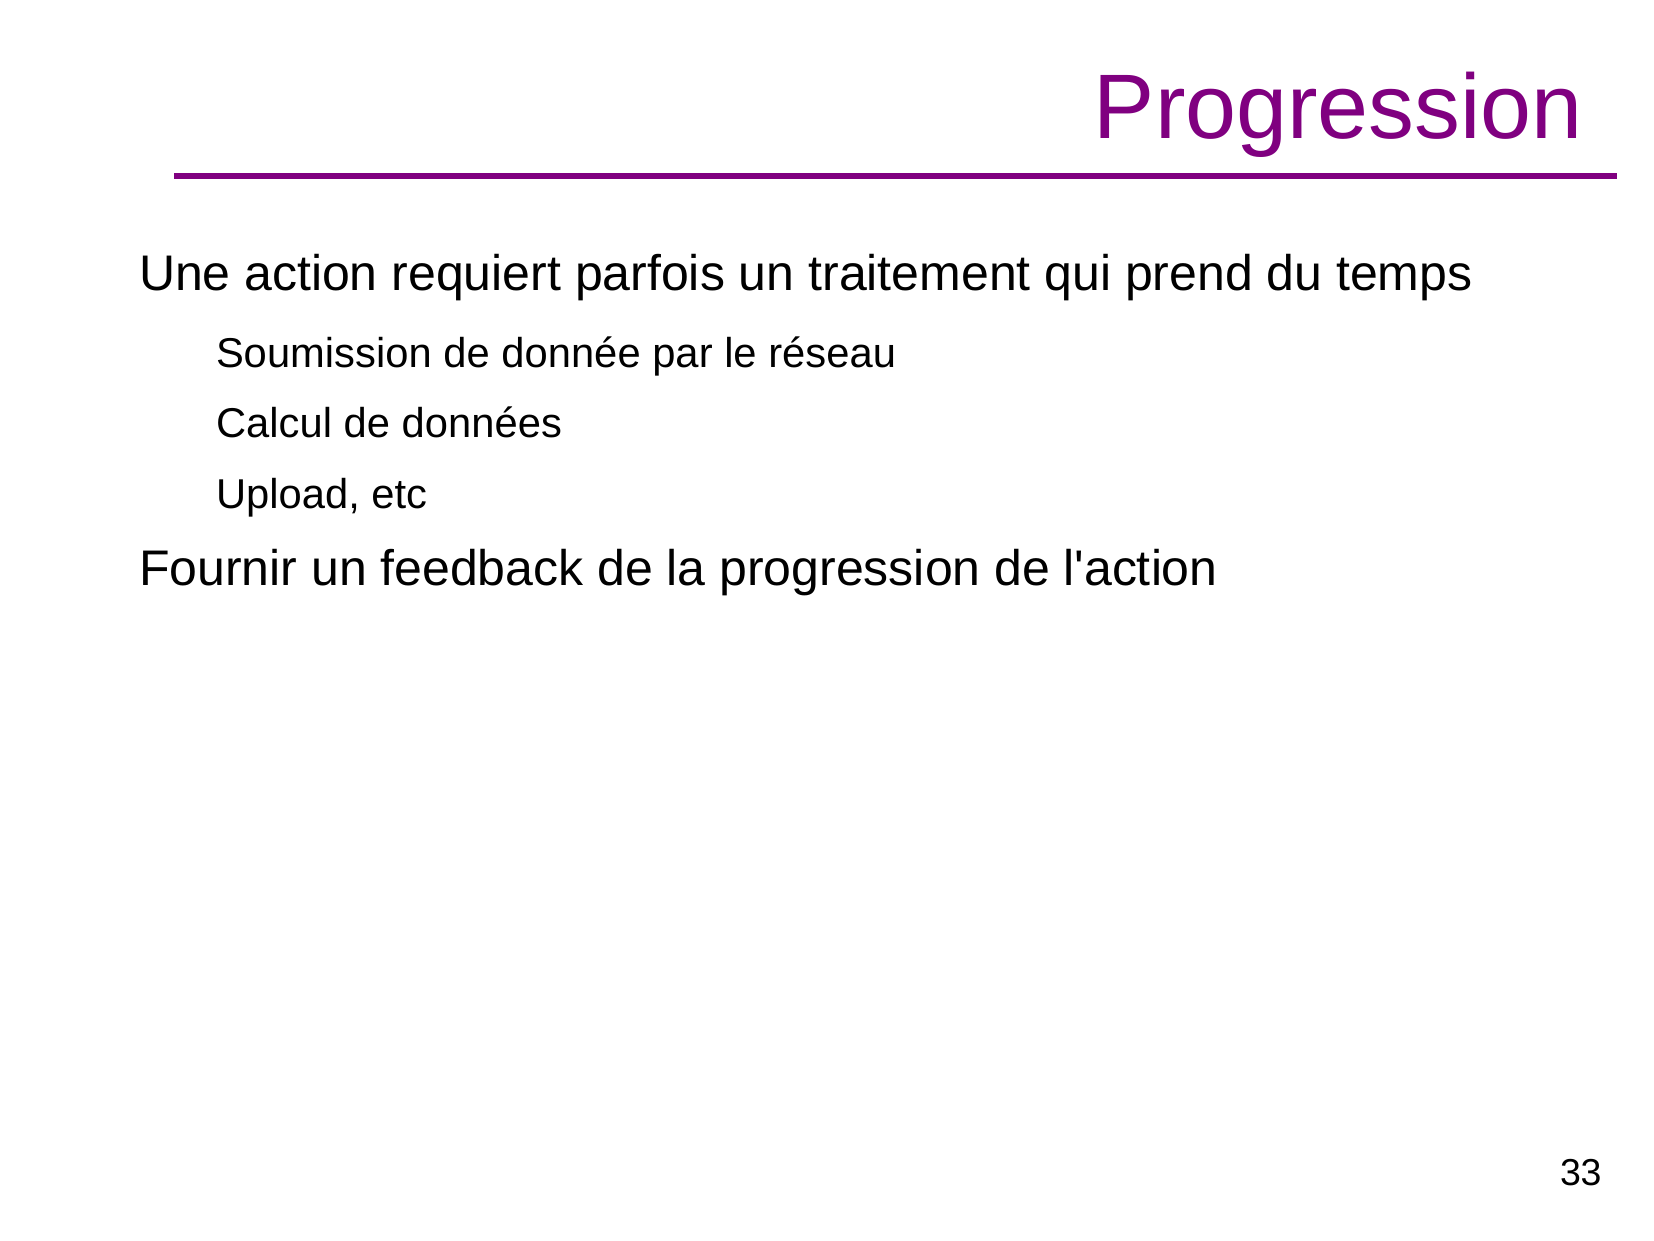

# Progression
Une action requiert parfois un traitement qui prend du temps
Soumission de donnée par le réseau
Calcul de données
Upload, etc
Fournir un feedback de la progression de l'action